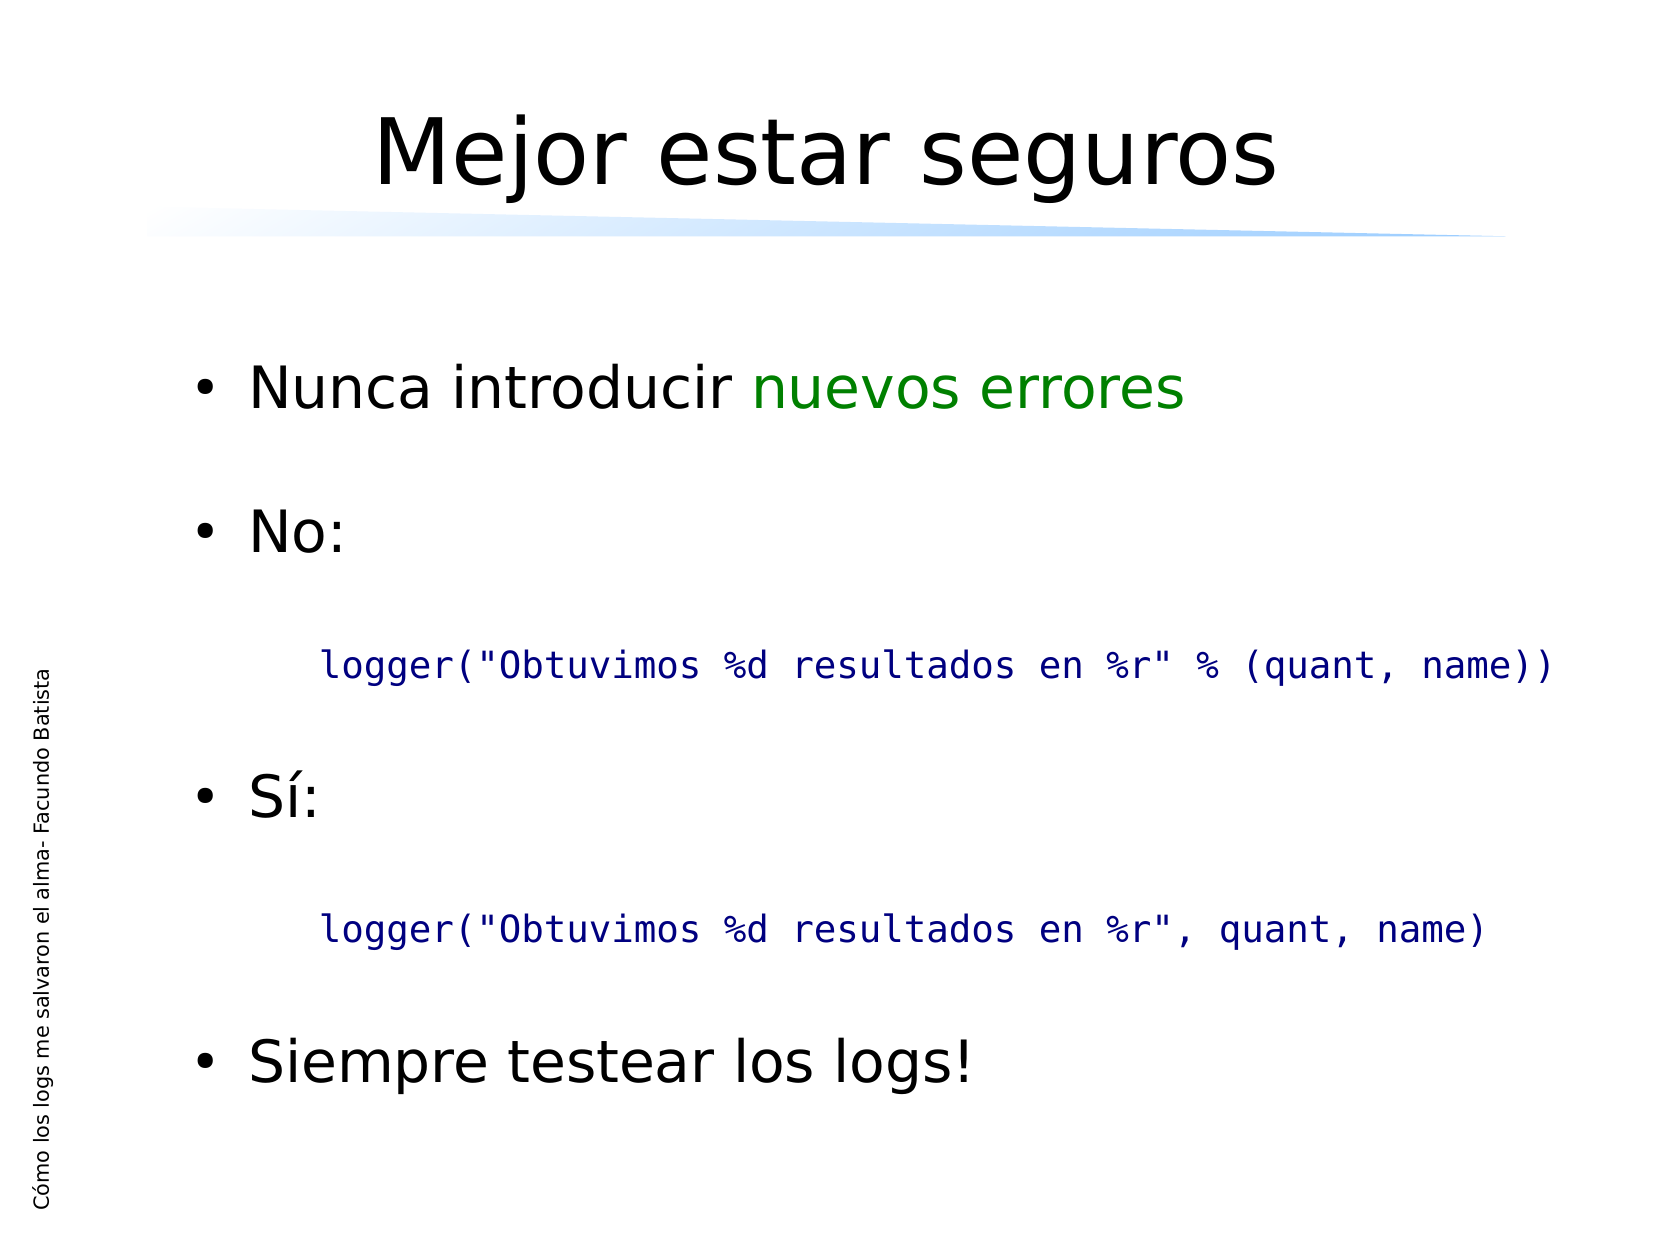

# Mejor estar seguros
Nunca introducir nuevos errores
No:
logger("Obtuvimos %d resultados en %r" % (quant, name))
Sí:
logger("Obtuvimos %d resultados en %r", quant, name)
Siempre testear los logs!